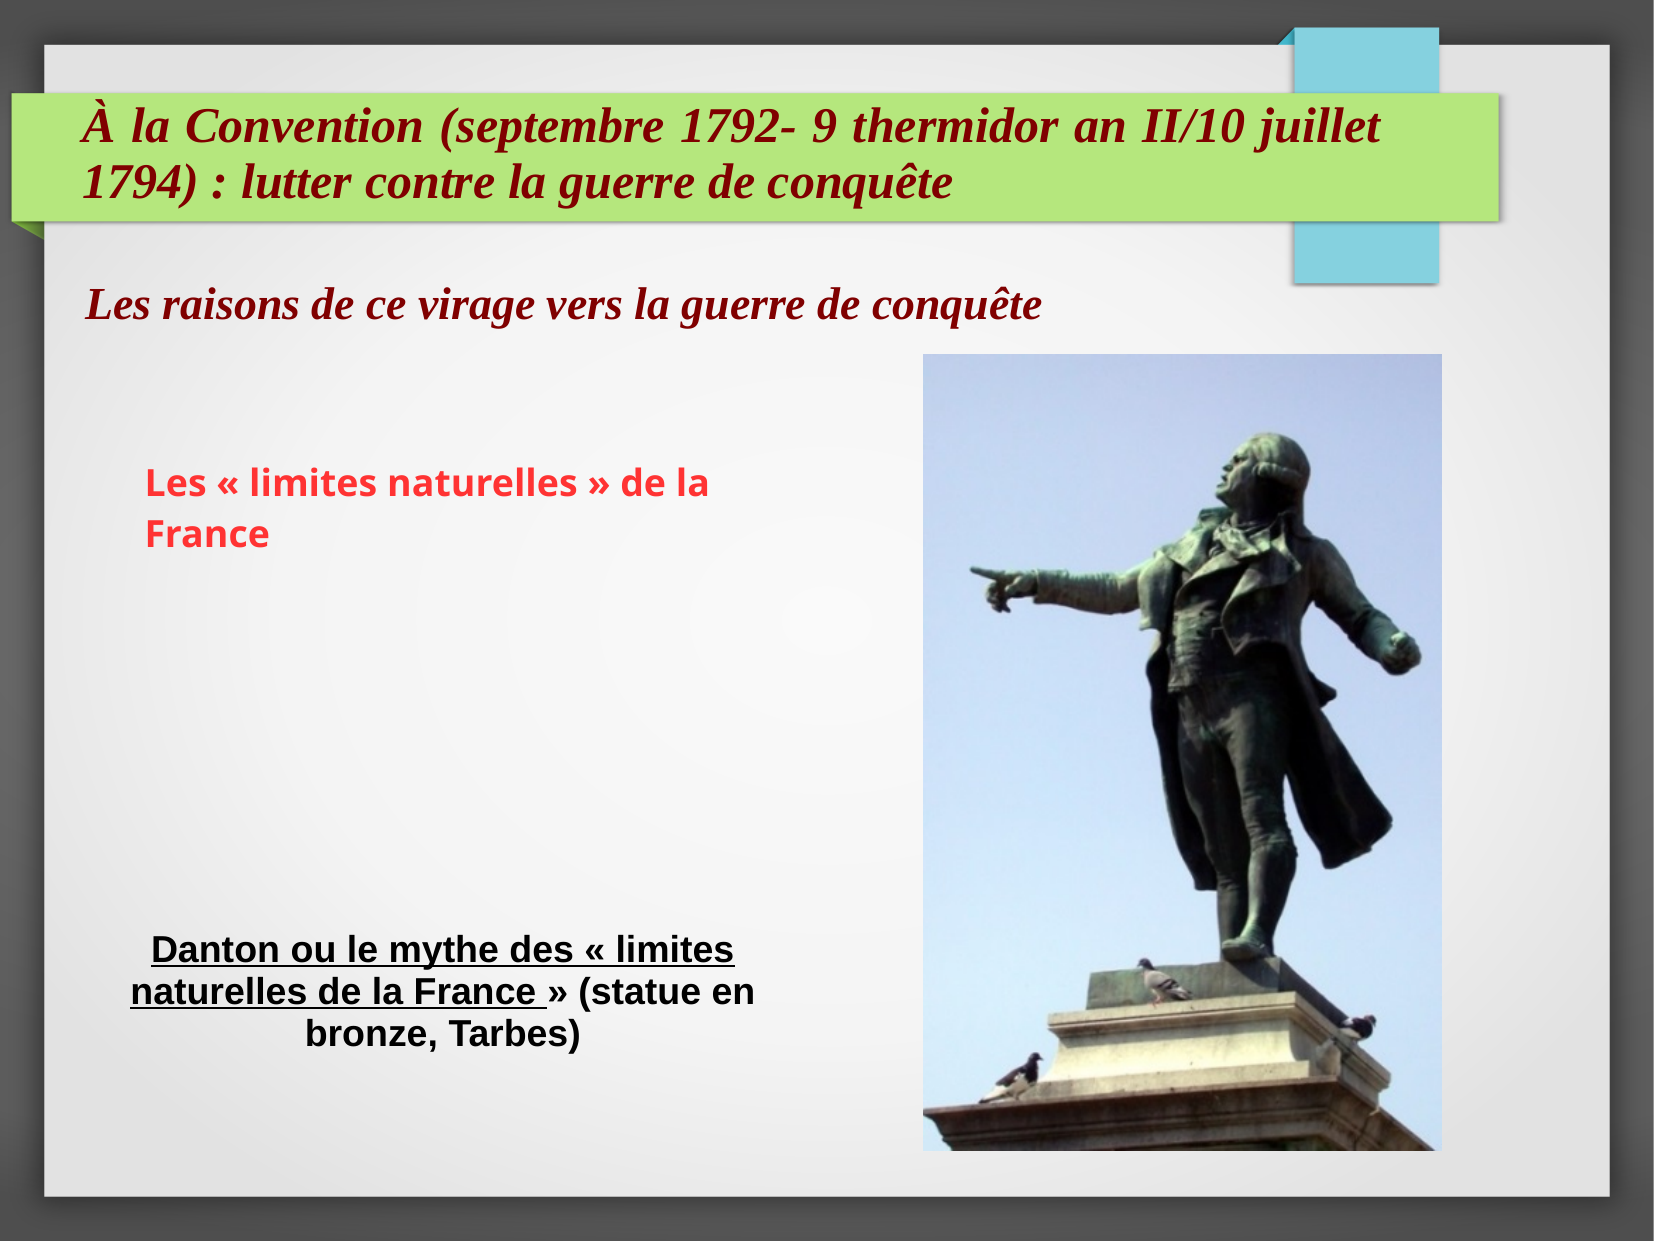

# À la Convention (septembre 1792- 9 thermidor an II/10 juillet 1794) : lutter contre la guerre de conquête
Les raisons de ce virage vers la guerre de conquête
Les « limites naturelles » de la France
Danton ou le mythe des « limites naturelles de la France » (statue en bronze, Tarbes)